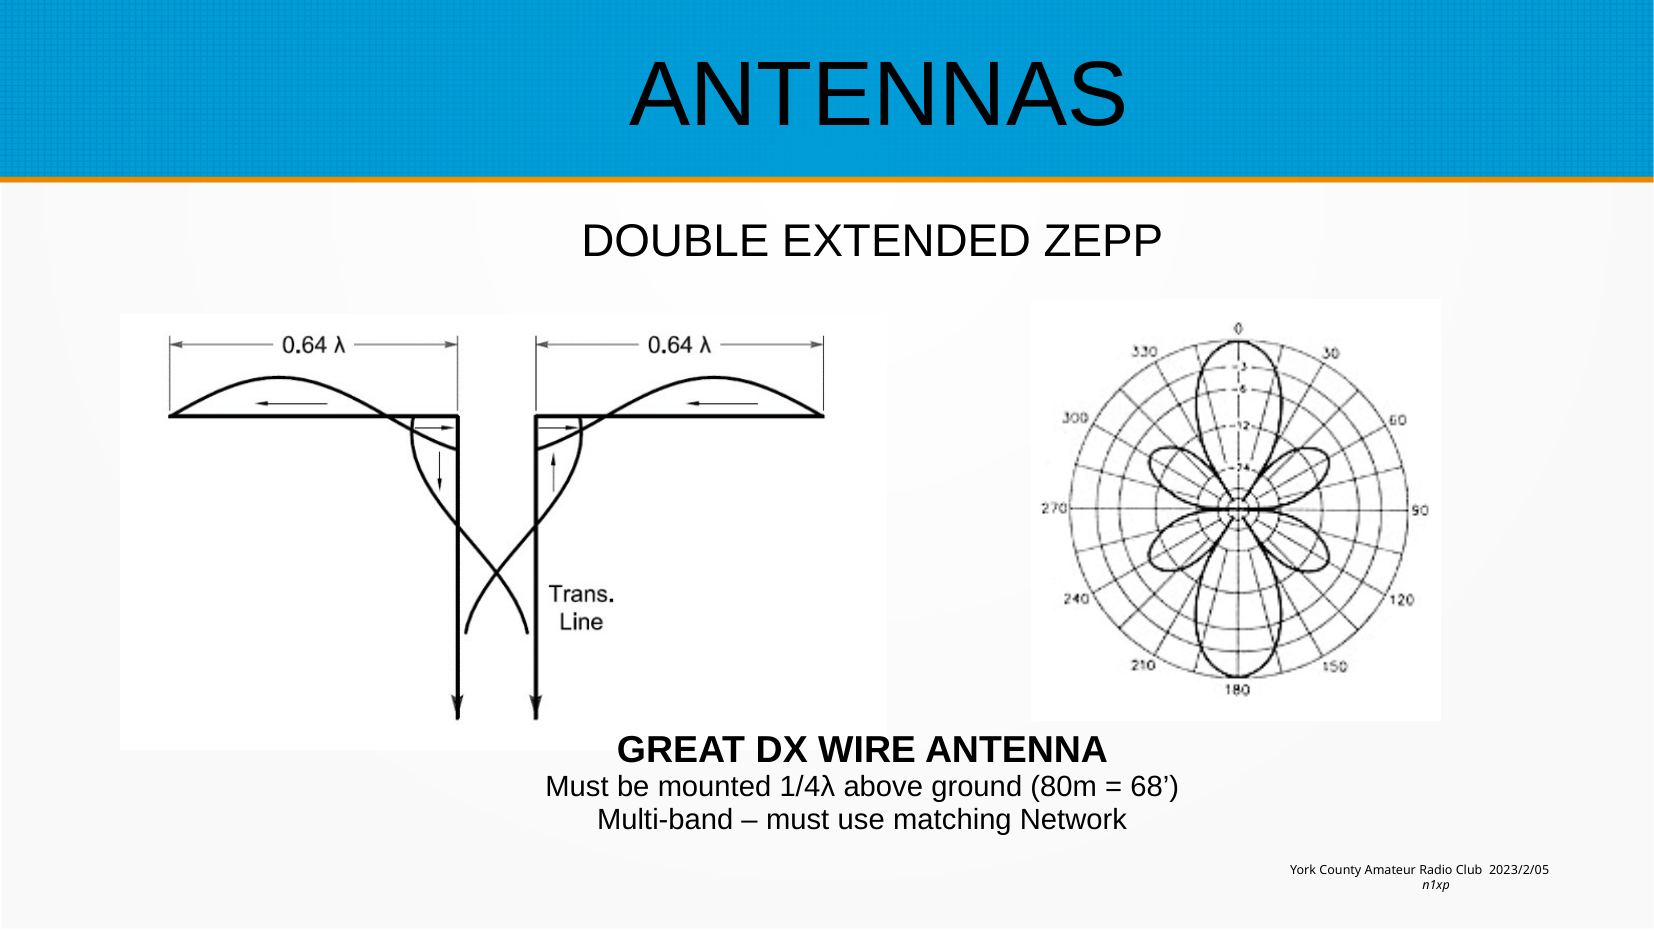

ANTENNAS
DOUBLE EXTENDED ZEPP
GREAT DX WIRE ANTENNA
Must be mounted 1/4λ above ground (80m = 68’)
Multi-band – must use matching Network
York County Amateur Radio Club 2023/2/05
n1xp